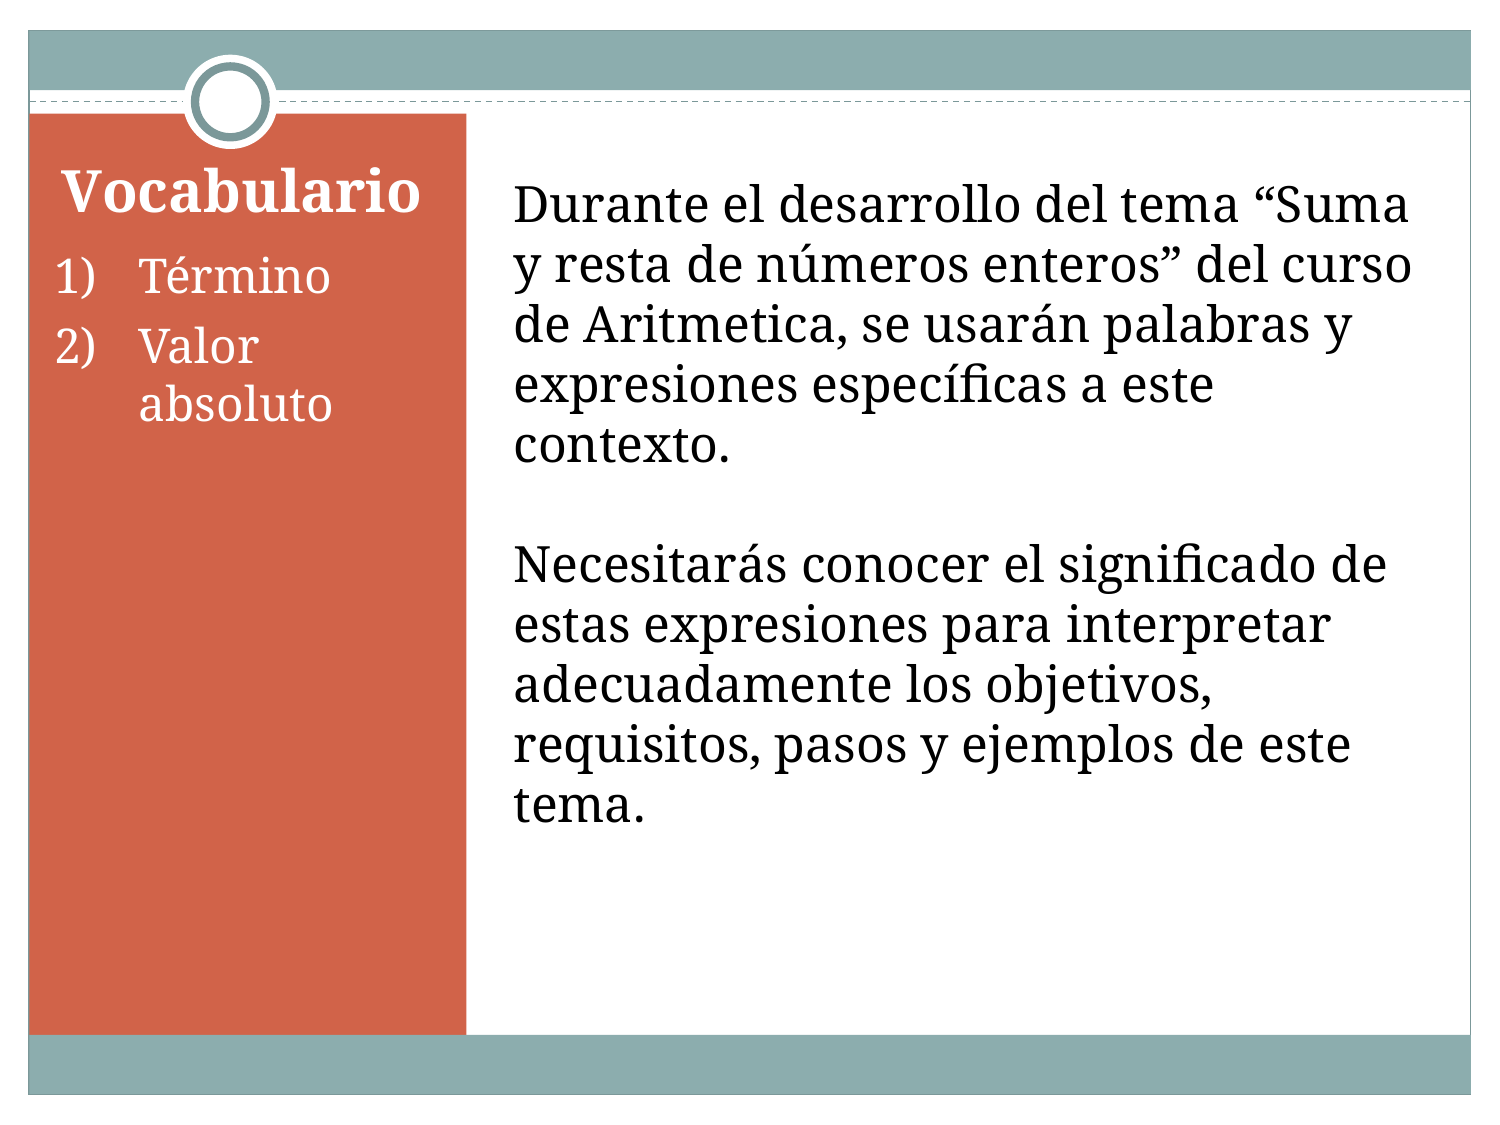

Durante el desarrollo del tema “Suma y resta de números enteros” del curso de Aritmetica, se usarán palabras y expresiones específicas a este contexto.
Necesitarás conocer el significado de estas expresiones para interpretar adecuadamente los objetivos, requisitos, pasos y ejemplos de este tema.
# Término
Valor absoluto